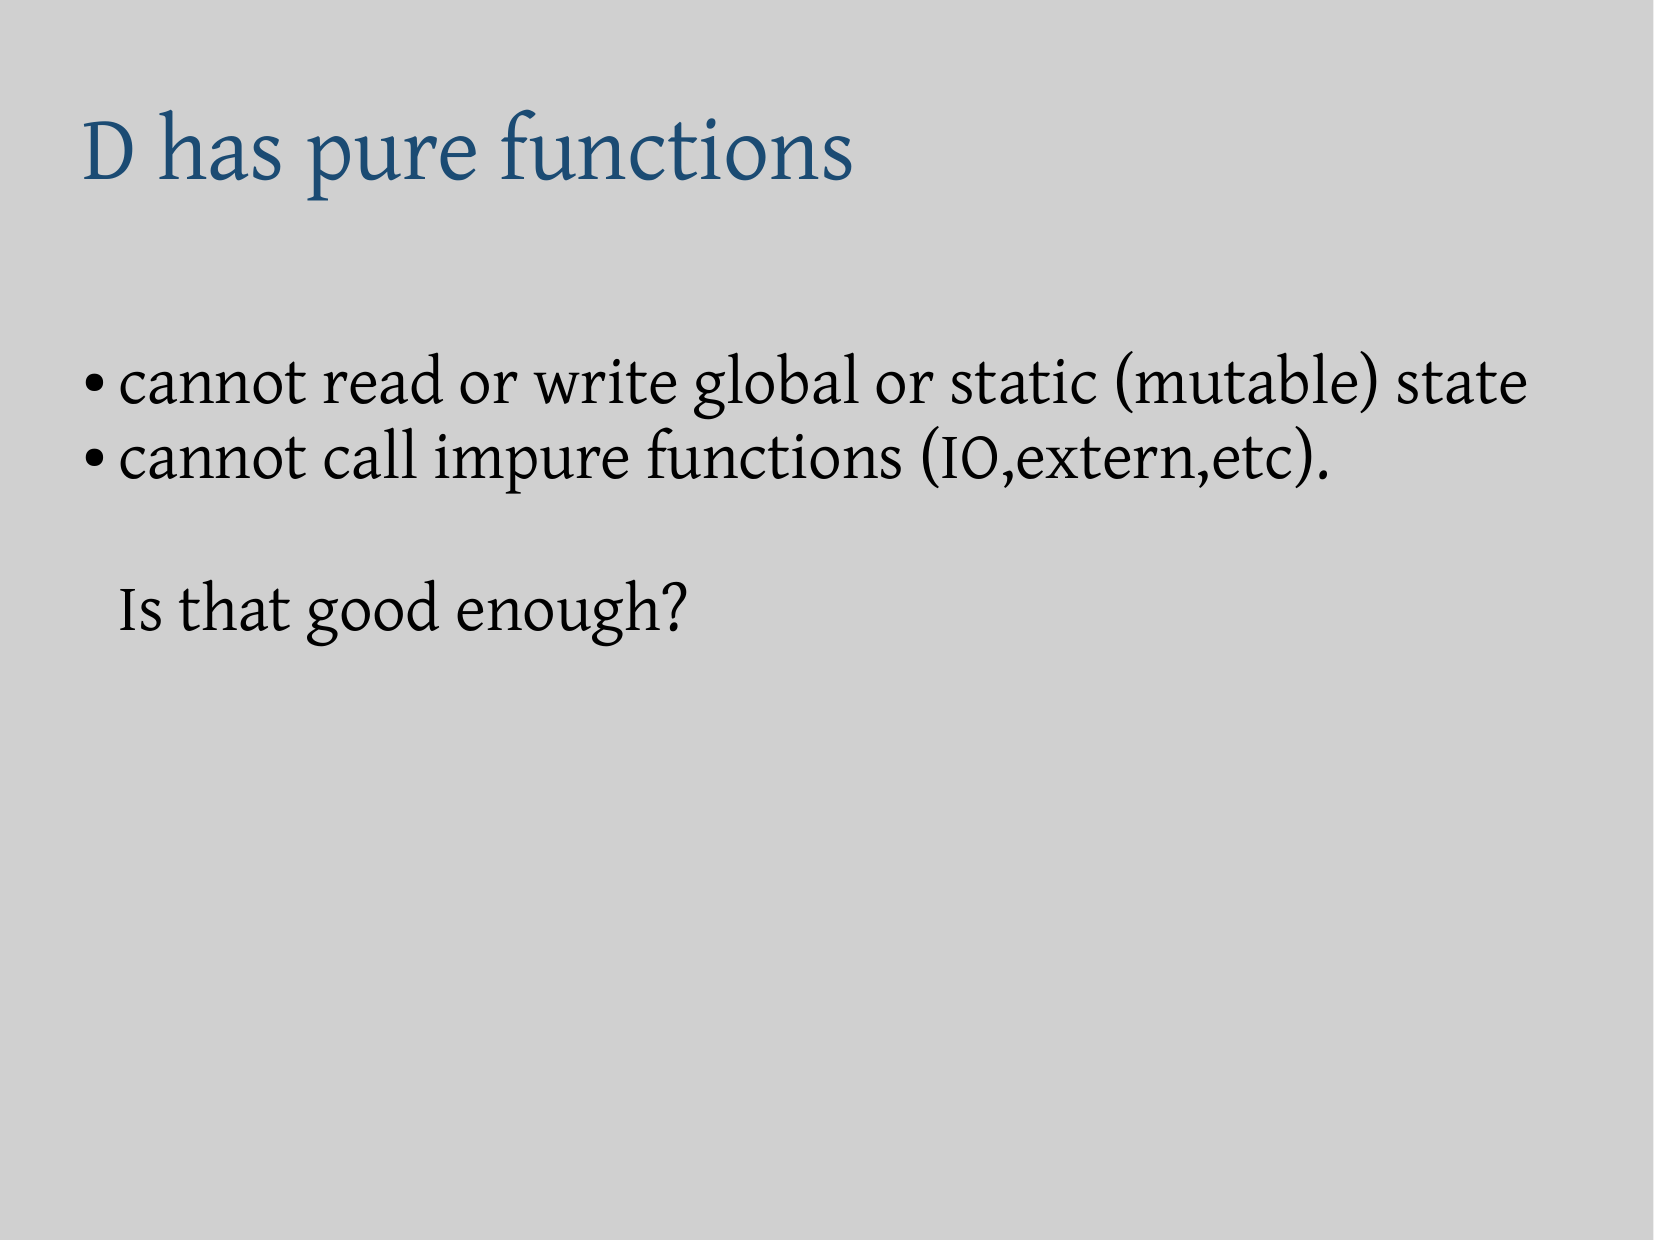

# D has pure functions
cannot read or write global or static (mutable) state
cannot call impure functions (IO,extern,etc).
Is that good enough?